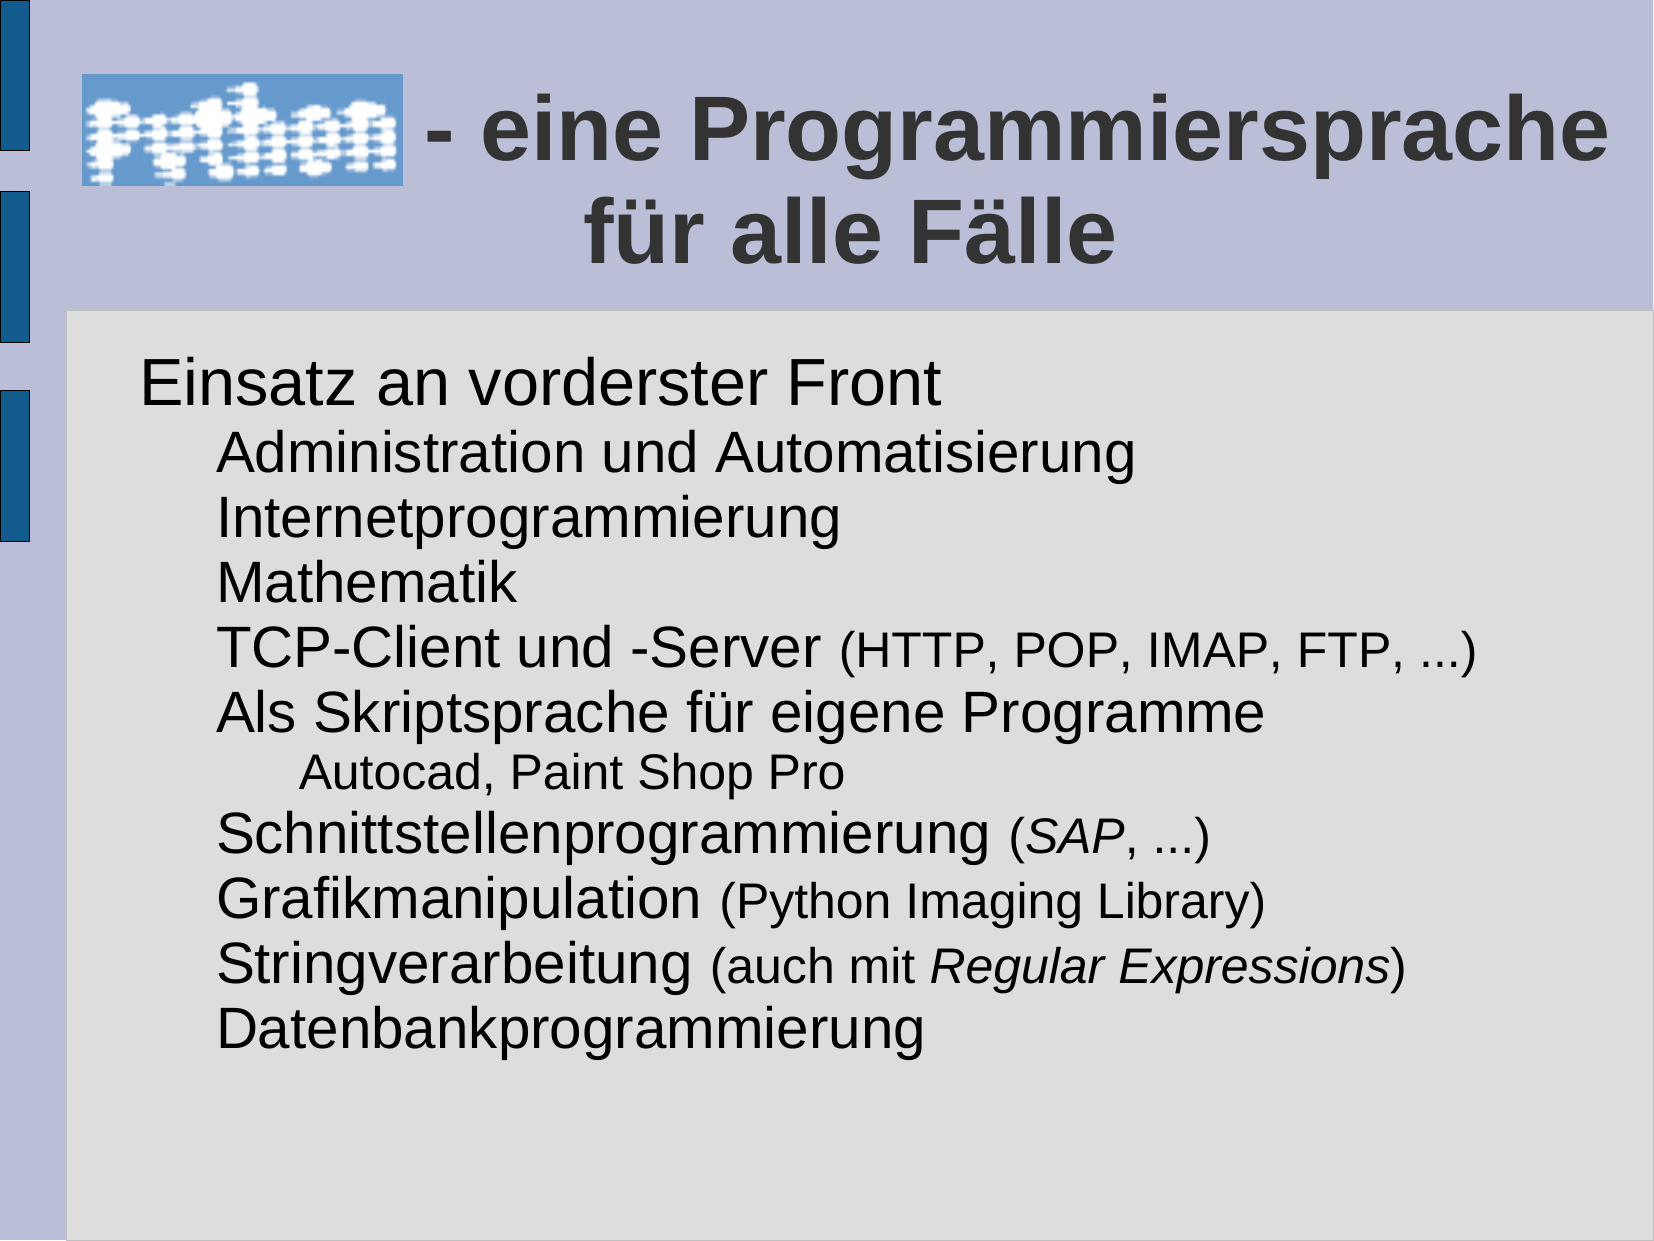

# Python - eine Programmiersprache für alle Fälle
Einsatz an vorderster Front
Administration und Automatisierung
Internetprogrammierung
Mathematik
TCP-Client und -Server (HTTP, POP, IMAP, FTP, ...)
Als Skriptsprache für eigene Programme
Autocad, Paint Shop Pro
Schnittstellenprogrammierung (SAP, ...)
Grafikmanipulation (Python Imaging Library)
Stringverarbeitung (auch mit Regular Expressions)
Datenbankprogrammierung